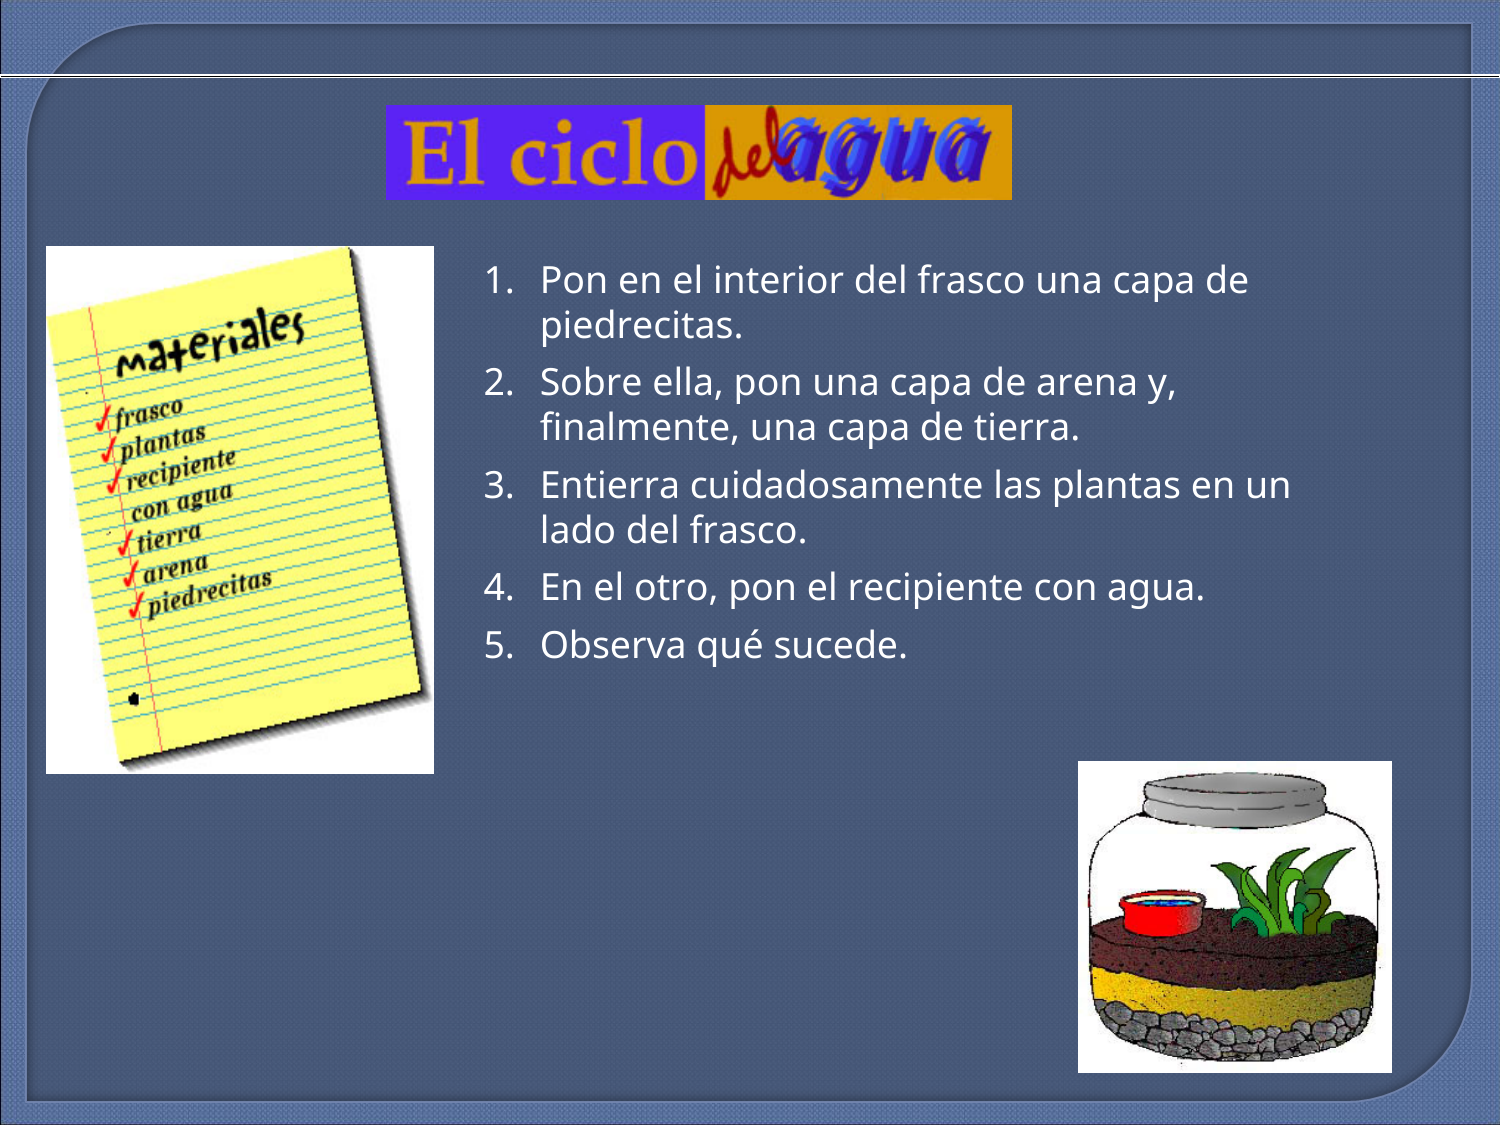

Pon en el interior del frasco una capa de piedrecitas.
Sobre ella, pon una capa de arena y, finalmente, una capa de tierra.
Entierra cuidadosamente las plantas en un lado del frasco.
En el otro, pon el recipiente con agua.
Observa qué sucede.